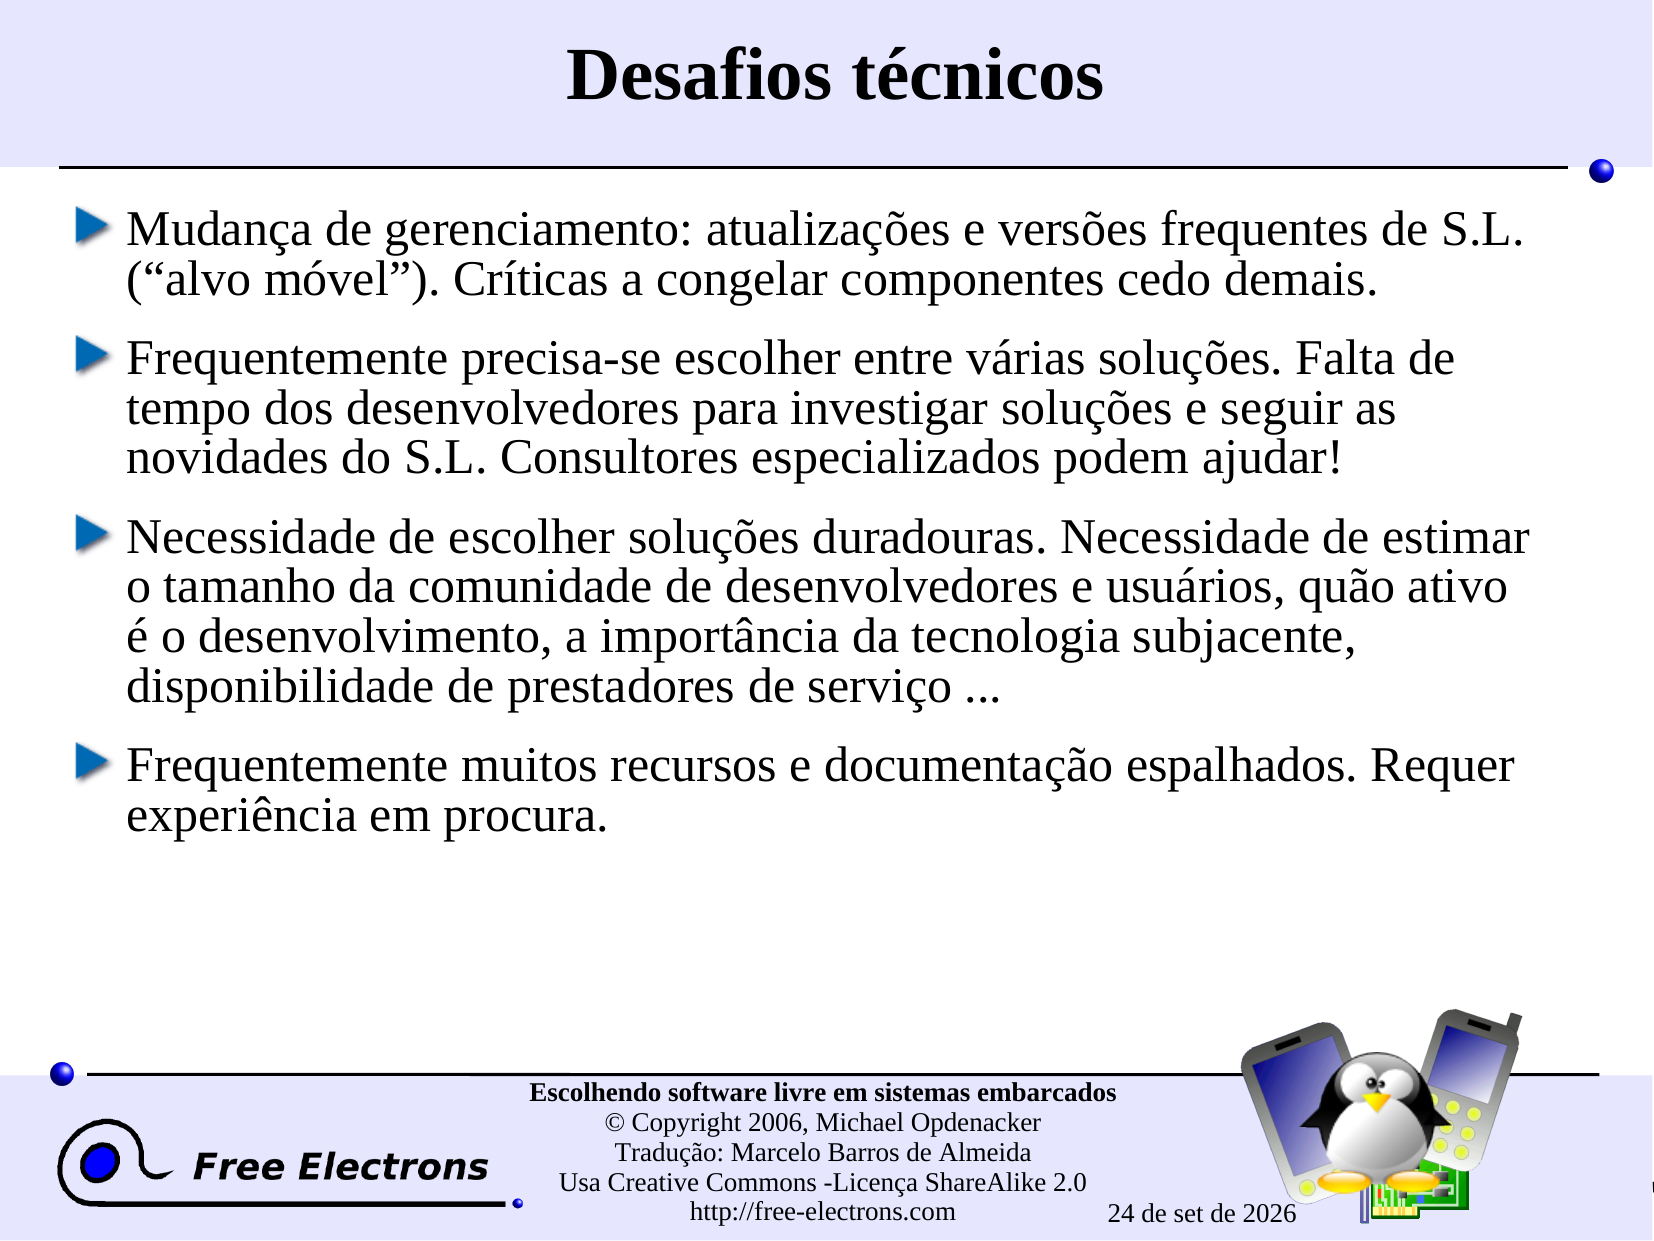

# Desafios técnicos
Mudança de gerenciamento: atualizações e versões frequentes de S.L. (“alvo móvel”). Críticas a congelar componentes cedo demais.
Frequentemente precisa-se escolher entre várias soluções. Falta de tempo dos desenvolvedores para investigar soluções e seguir as novidades do S.L. Consultores especializados podem ajudar!
Necessidade de escolher soluções duradouras. Necessidade de estimar o tamanho da comunidade de desenvolvedores e usuários, quão ativo é o desenvolvimento, a importância da tecnologia subjacente, disponibilidade de prestadores de serviço ...
Frequentemente muitos recursos e documentação espalhados. Requer experiência em procura.